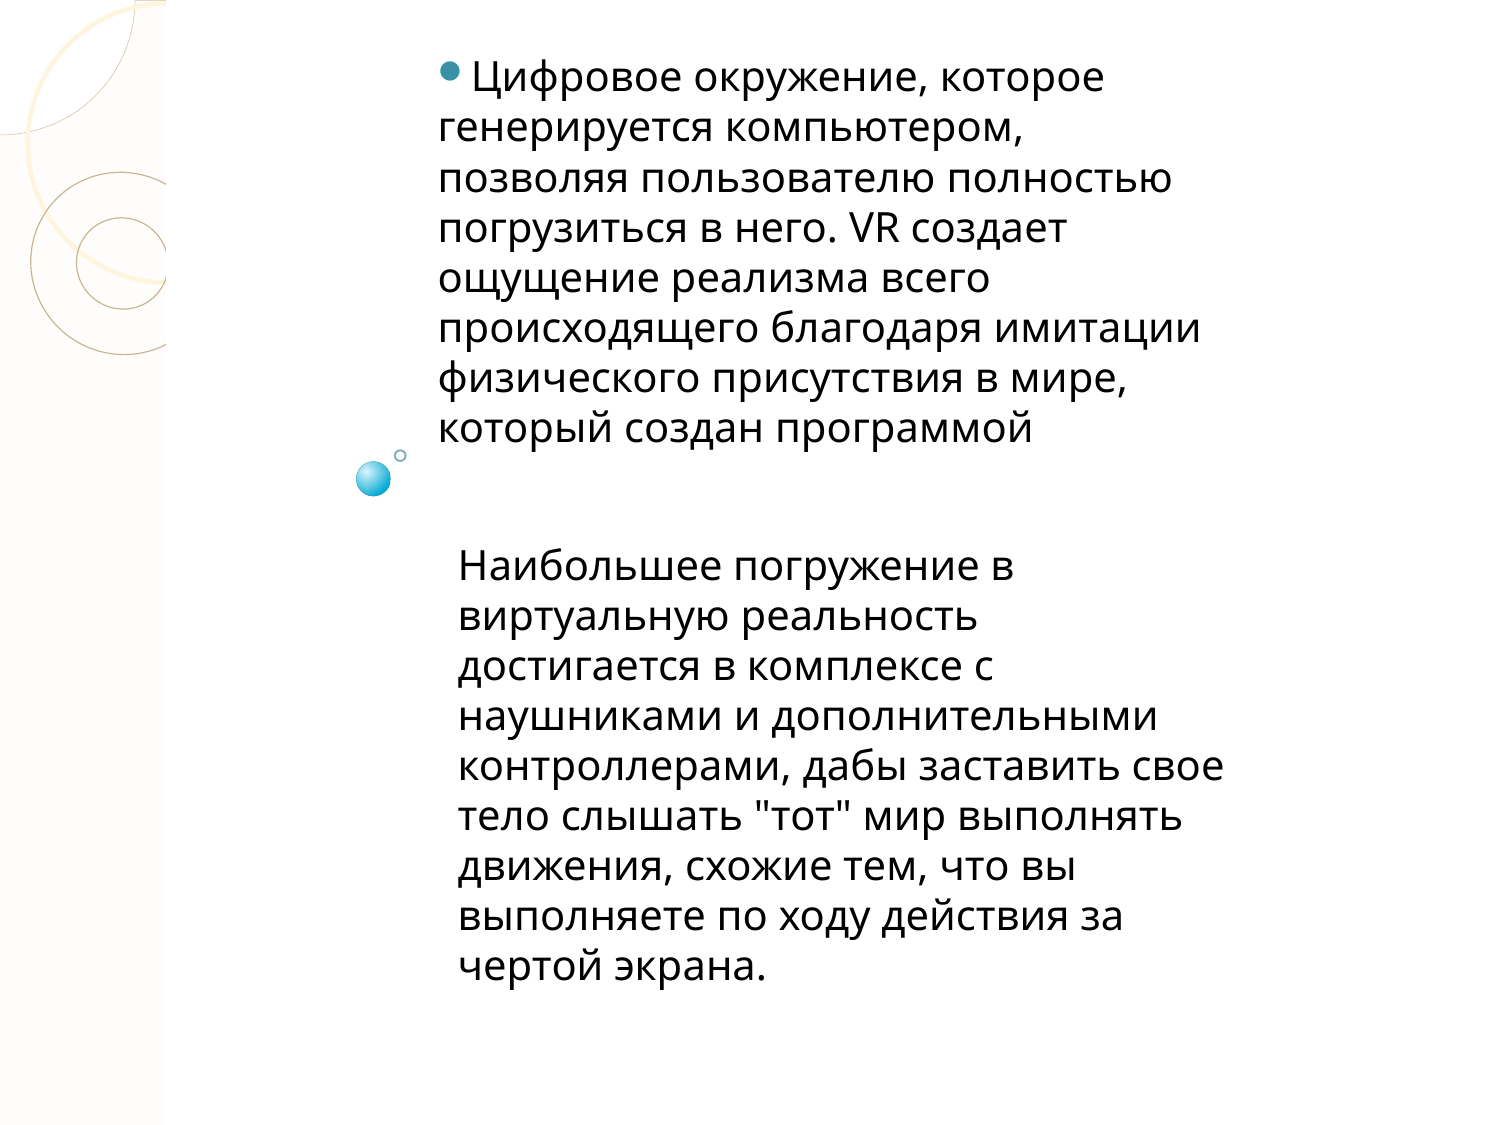

Цифровое окружение, которое генерируется компьютером, позволяя пользователю полностью погрузиться в него. VR создает ощущение реализма всего происходящего благодаря имитации физического присутствия в мире, который создан программой
# Наибольшее погружение в виртуальную реальность достигается в комплексе с наушниками и дополнительными контроллерами, дабы заставить свое тело слышать "тот" мир выполнять движения, схожие тем, что вы выполняете по ходу действия за чертой экрана.